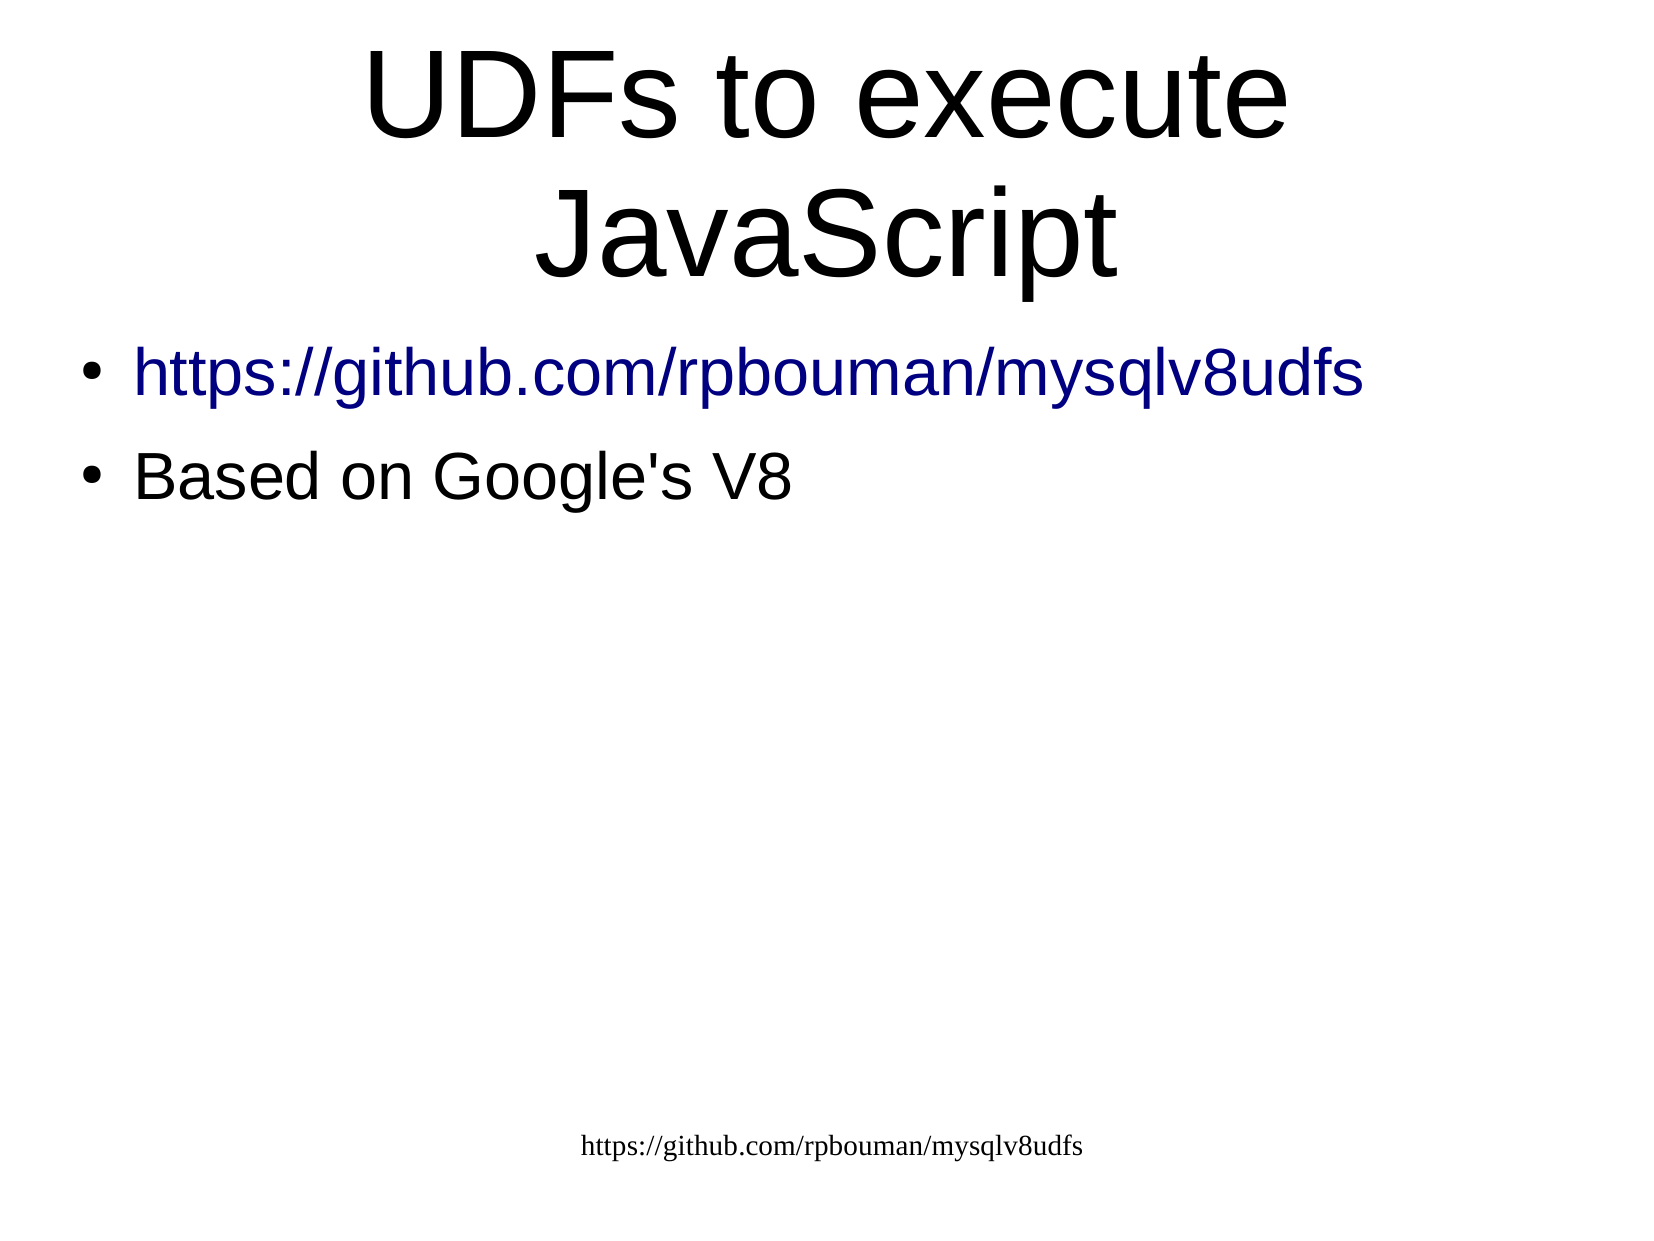

# UDFs to execute JavaScript
https://github.com/rpbouman/mysqlv8udfs
Based on Google's V8